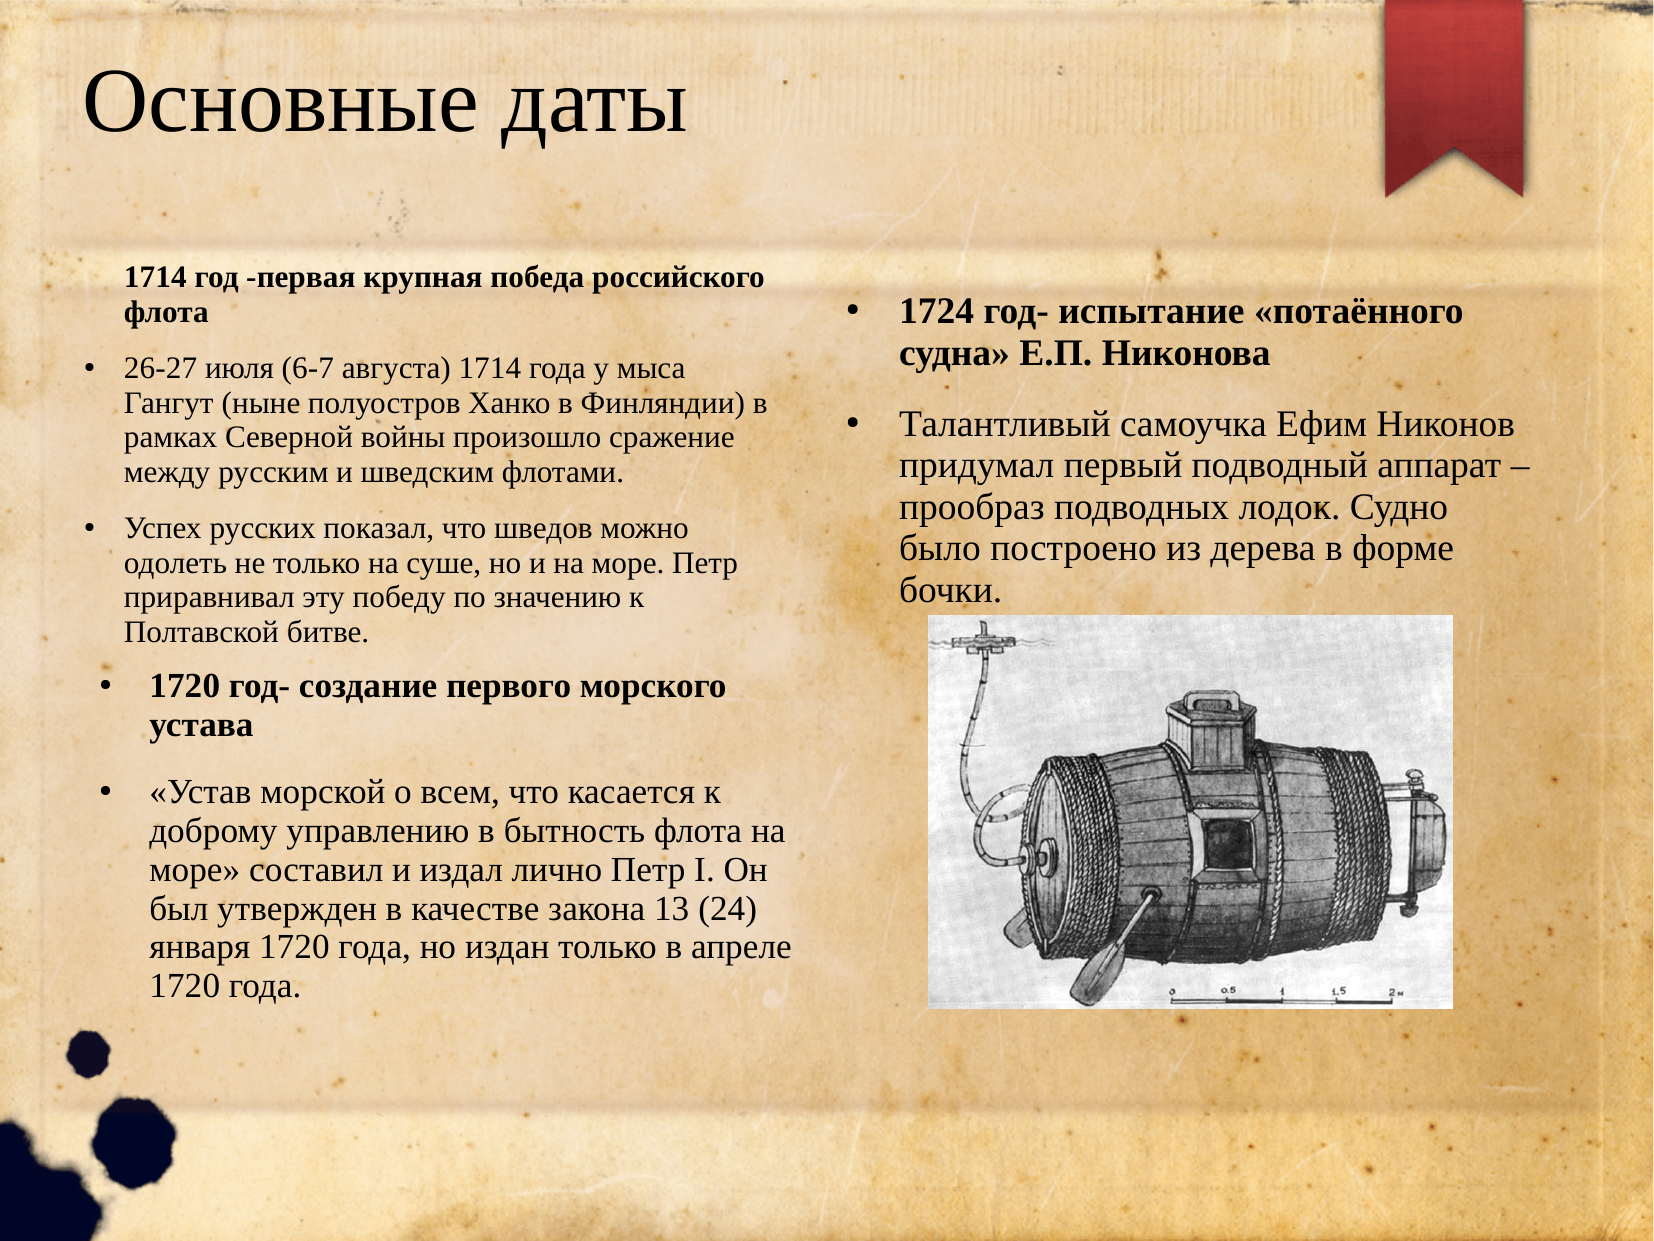

# Основные даты
1714 год -первая крупная победа российского флота
26-27 июля (6-7 августа) 1714 года у мыса Гангут (ныне полуостров Ханко в Финляндии) в рамках Северной войны произошло сражение между русским и шведским флотами.
Успех русских показал, что шведов можно одолеть не только на суше, но и на море. Петр приравнивал эту победу по значению к Полтавской битве.
1724 год- испытание «потаённого судна» Е.П. Никонова
Талантливый самоучка Ефим Никонов придумал первый подводный аппарат – прообраз подводных лодок. Судно было построено из дерева в форме бочки.
1720 год- создание первого морского устава
«Устав морской о всем, что касается к доброму управлению в бытность флота на море» составил и издал лично Петр I. Он был утвержден в качестве закона 13 (24) января 1720 года, но издан только в апреле 1720 года.